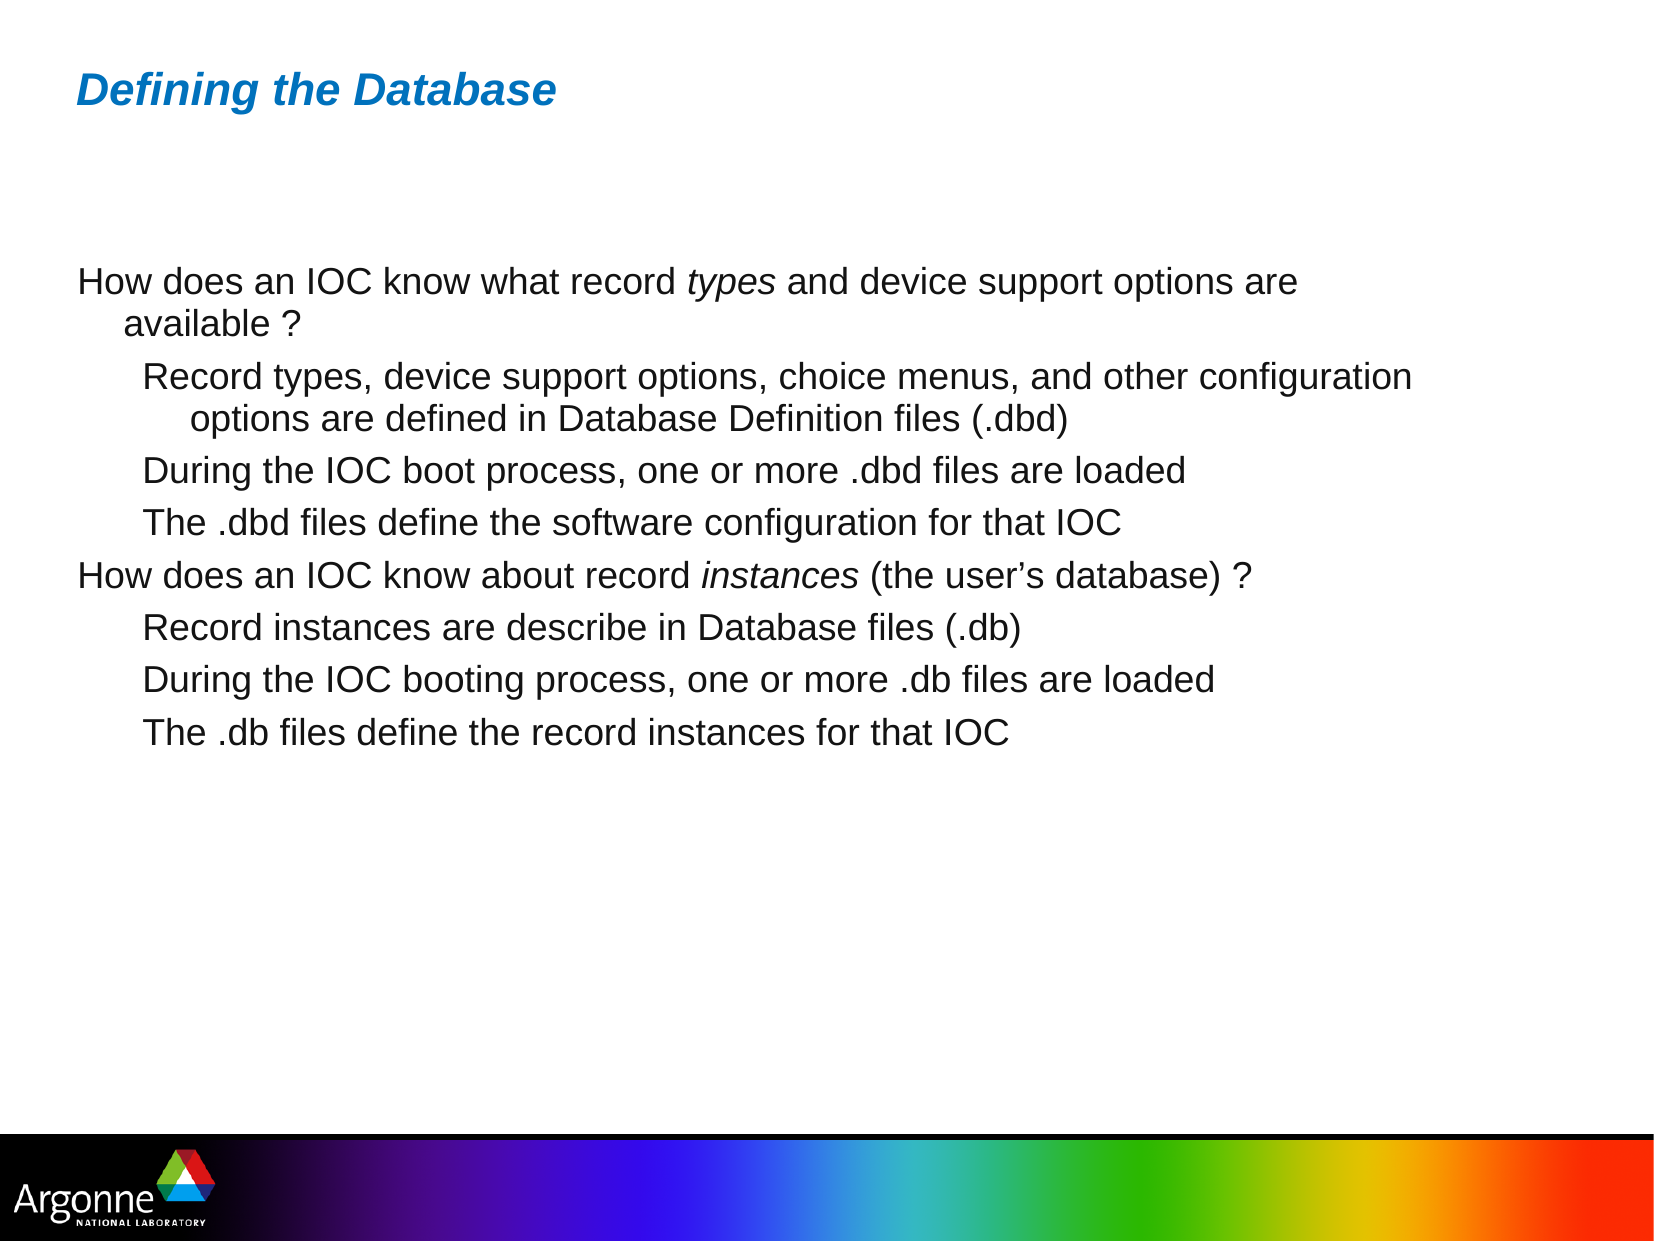

# Defining the Database
How does an IOC know what record types and device support options are available ?
Record types, device support options, choice menus, and other configuration options are defined in Database Definition files (.dbd)
During the IOC boot process, one or more .dbd files are loaded
The .dbd files define the software configuration for that IOC
How does an IOC know about record instances (the user’s database) ?
Record instances are describe in Database files (.db)
During the IOC booting process, one or more .db files are loaded
The .db files define the record instances for that IOC